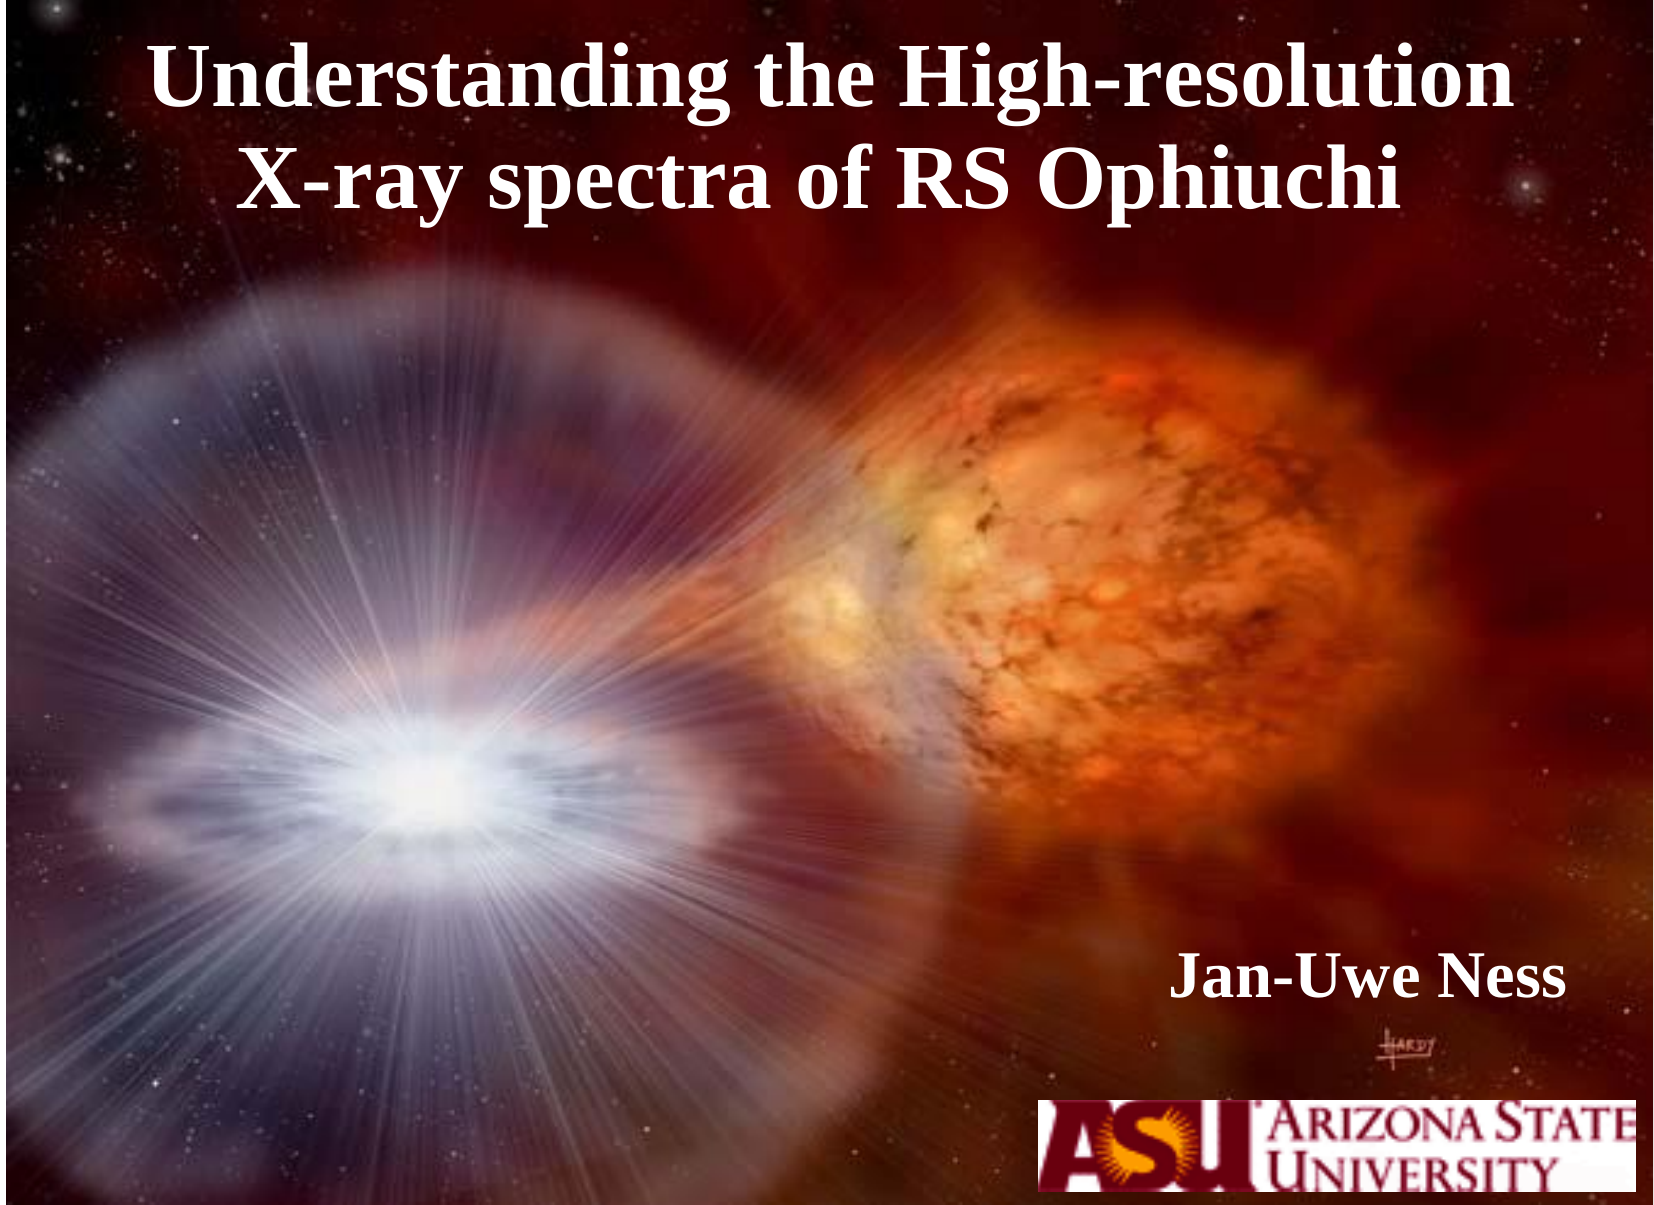

Understanding the High-resolution
X-ray spectra of RS Ophiuchi
Jan-Uwe Ness